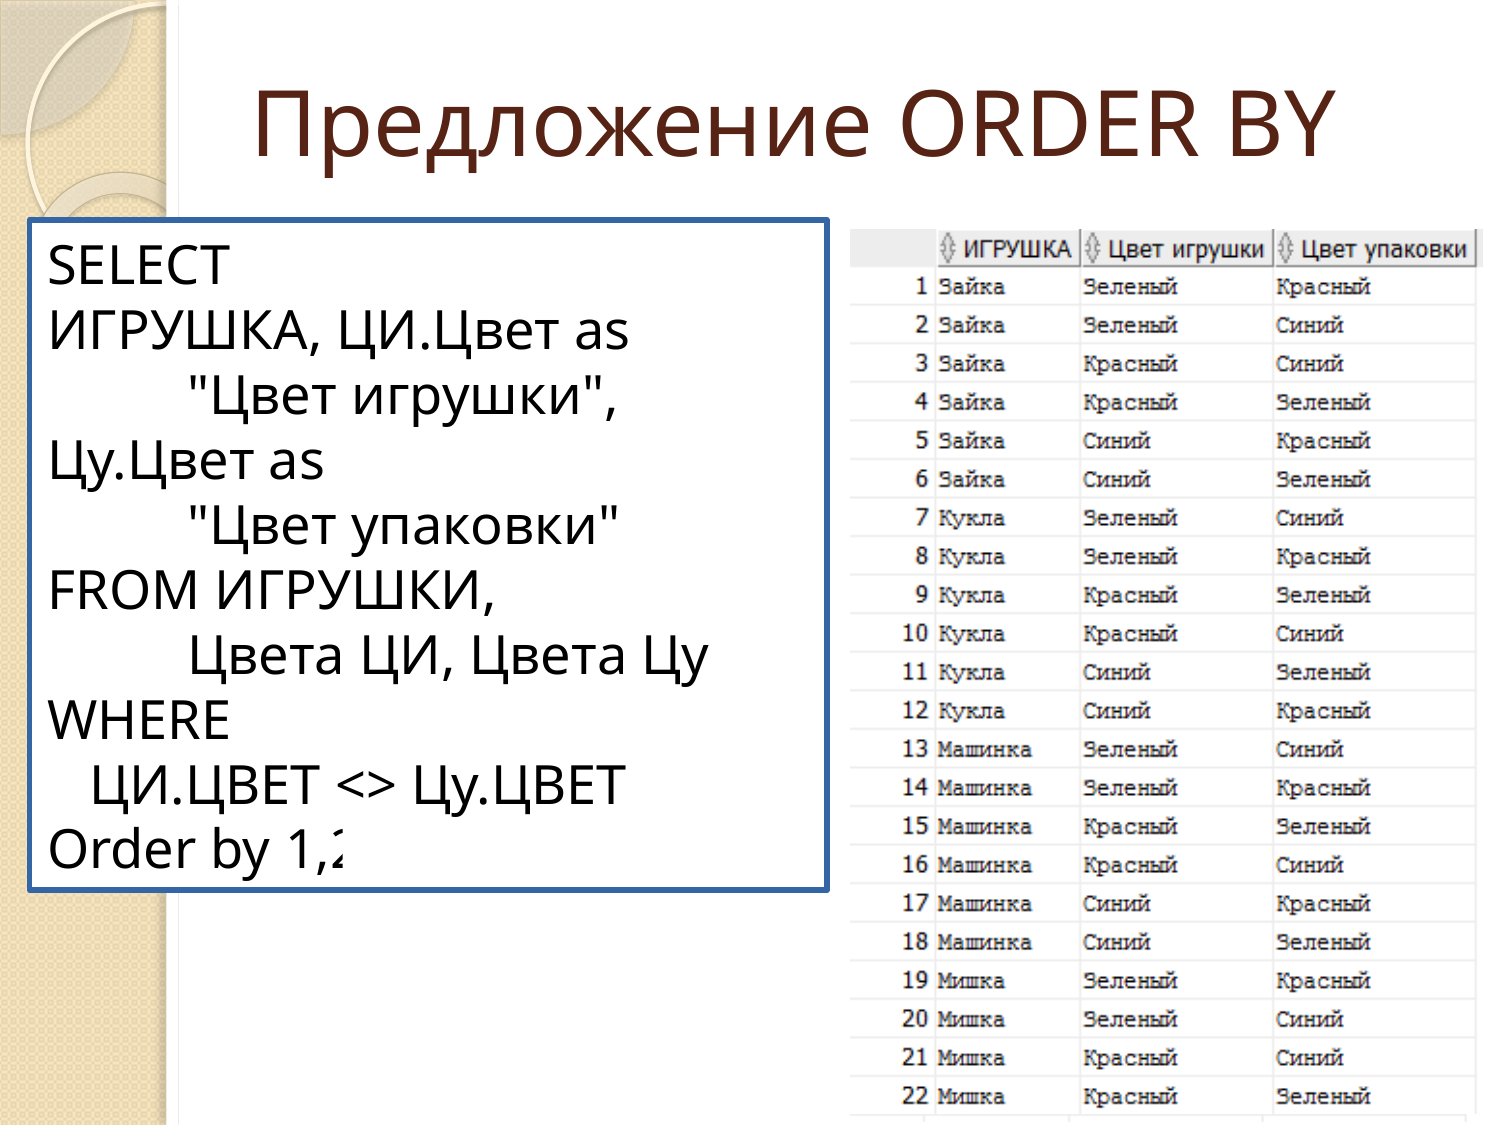

# Предложение ORDER BY
SELECT
ИГРУШКА, ЦИ.Цвет as
 "Цвет игрушки",
Цу.Цвет as
 "Цвет упаковки"
FROM ИГРУШКИ,
 Цвета ЦИ, Цвета Цу
WHERE
 ЦИ.ЦВЕТ <> Цу.ЦВЕТ
Order by 1,2